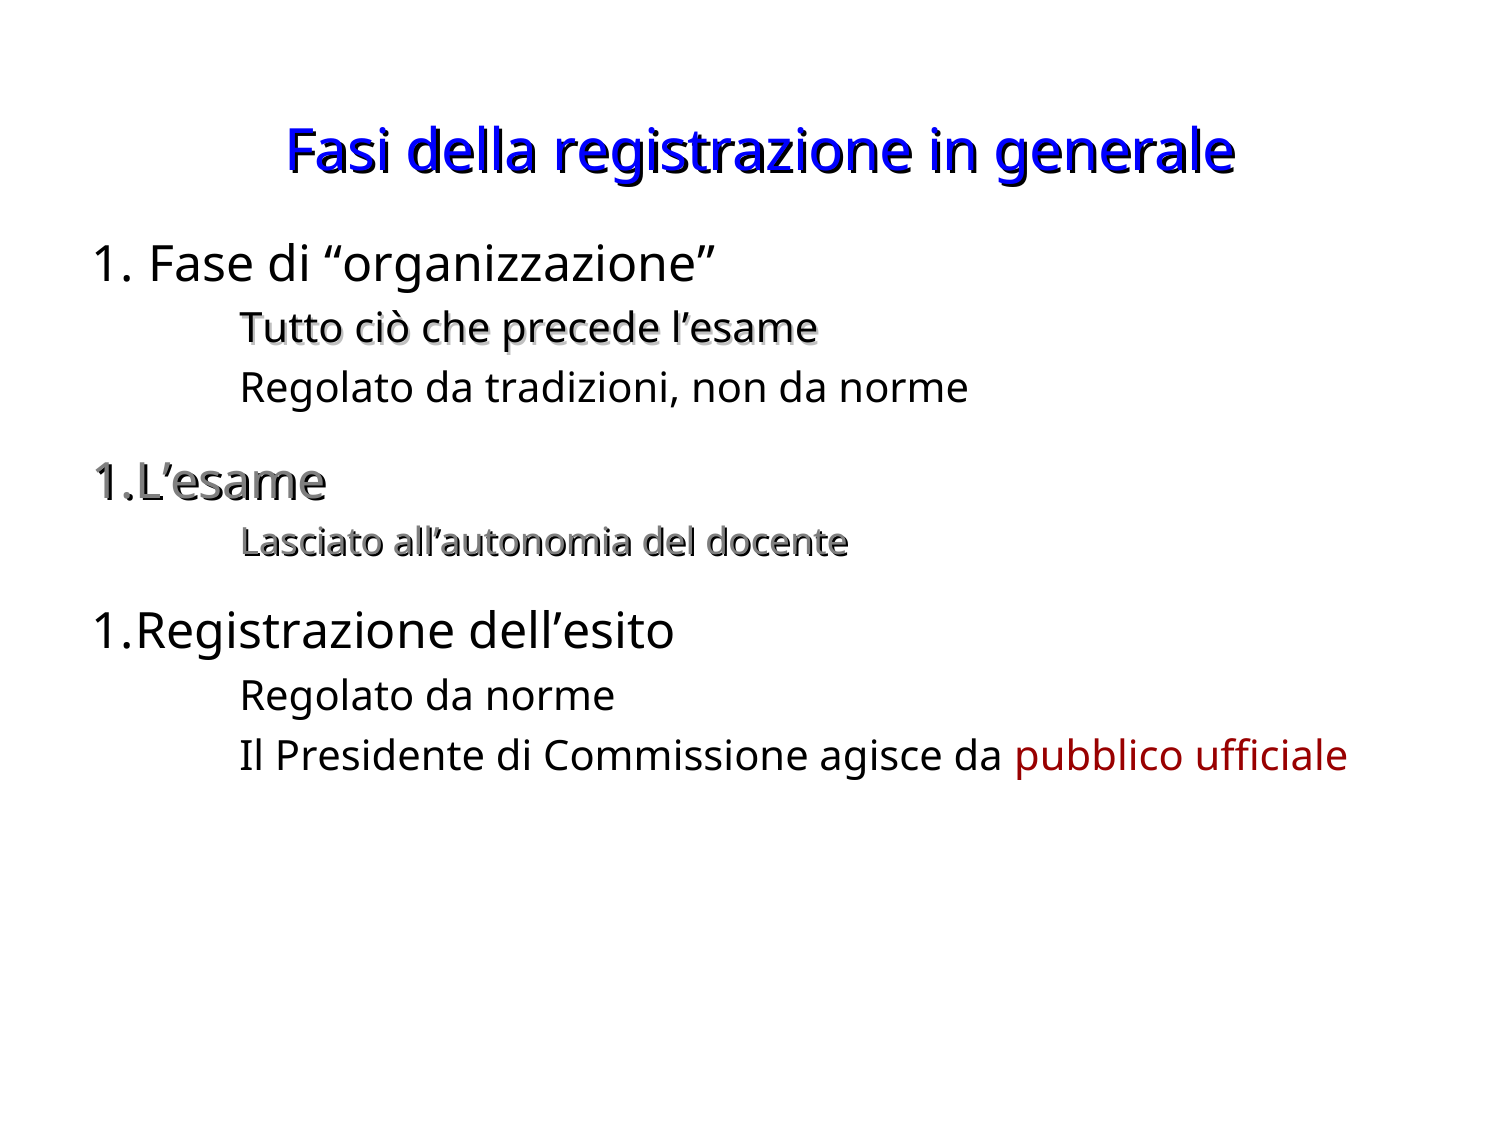

# Fasi della registrazione in generale
 Fase di “organizzazione”
	Tutto ciò che precede l’esame
	Regolato da tradizioni, non da norme
L’esame
	Lasciato all’autonomia del docente
Registrazione dell’esito
	Regolato da norme
	Il Presidente di Commissione agisce da pubblico ufficiale